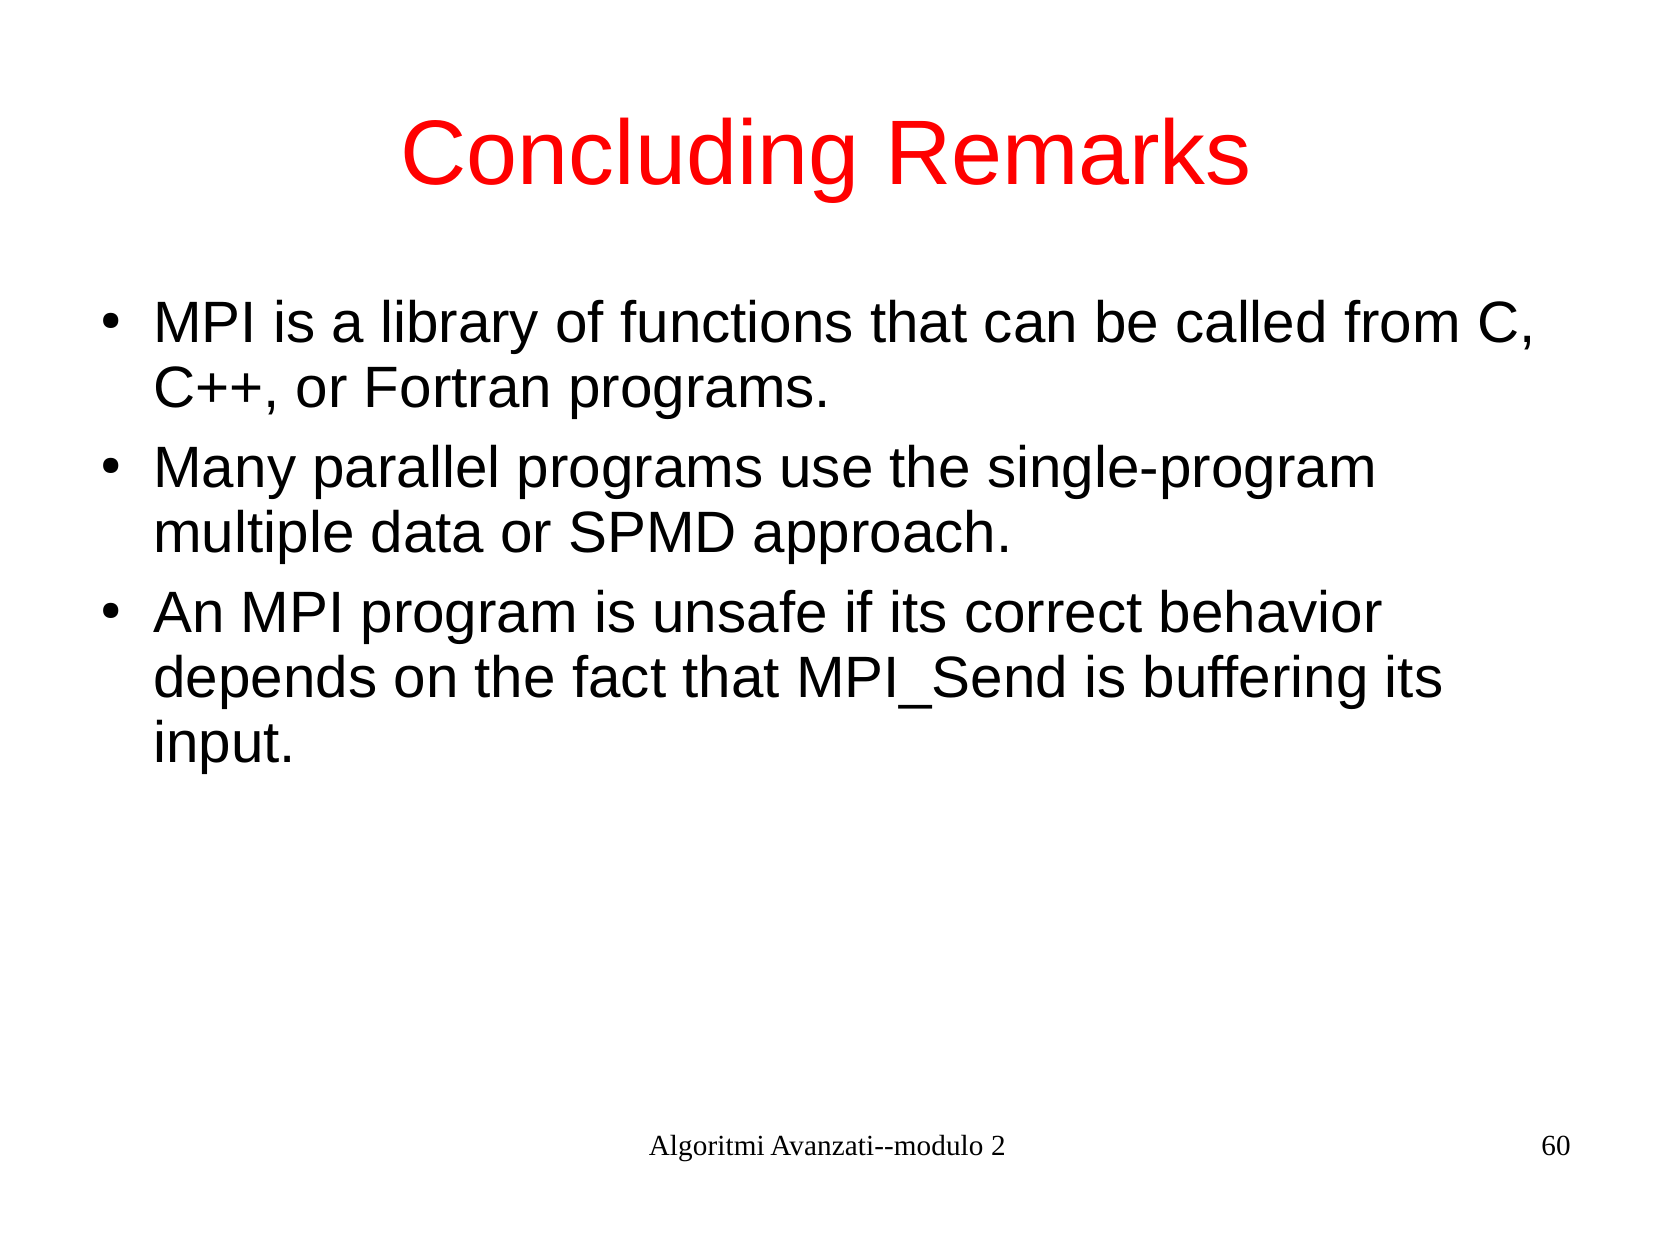

# Concluding Remarks
MPI is a library of functions that can be called from C, C++, or Fortran programs.
Many parallel programs use the single-program multiple data or SPMD approach.
An MPI program is unsafe if its correct behavior depends on the fact that MPI_Send is buffering its input.
Algoritmi Avanzati--modulo 2
60